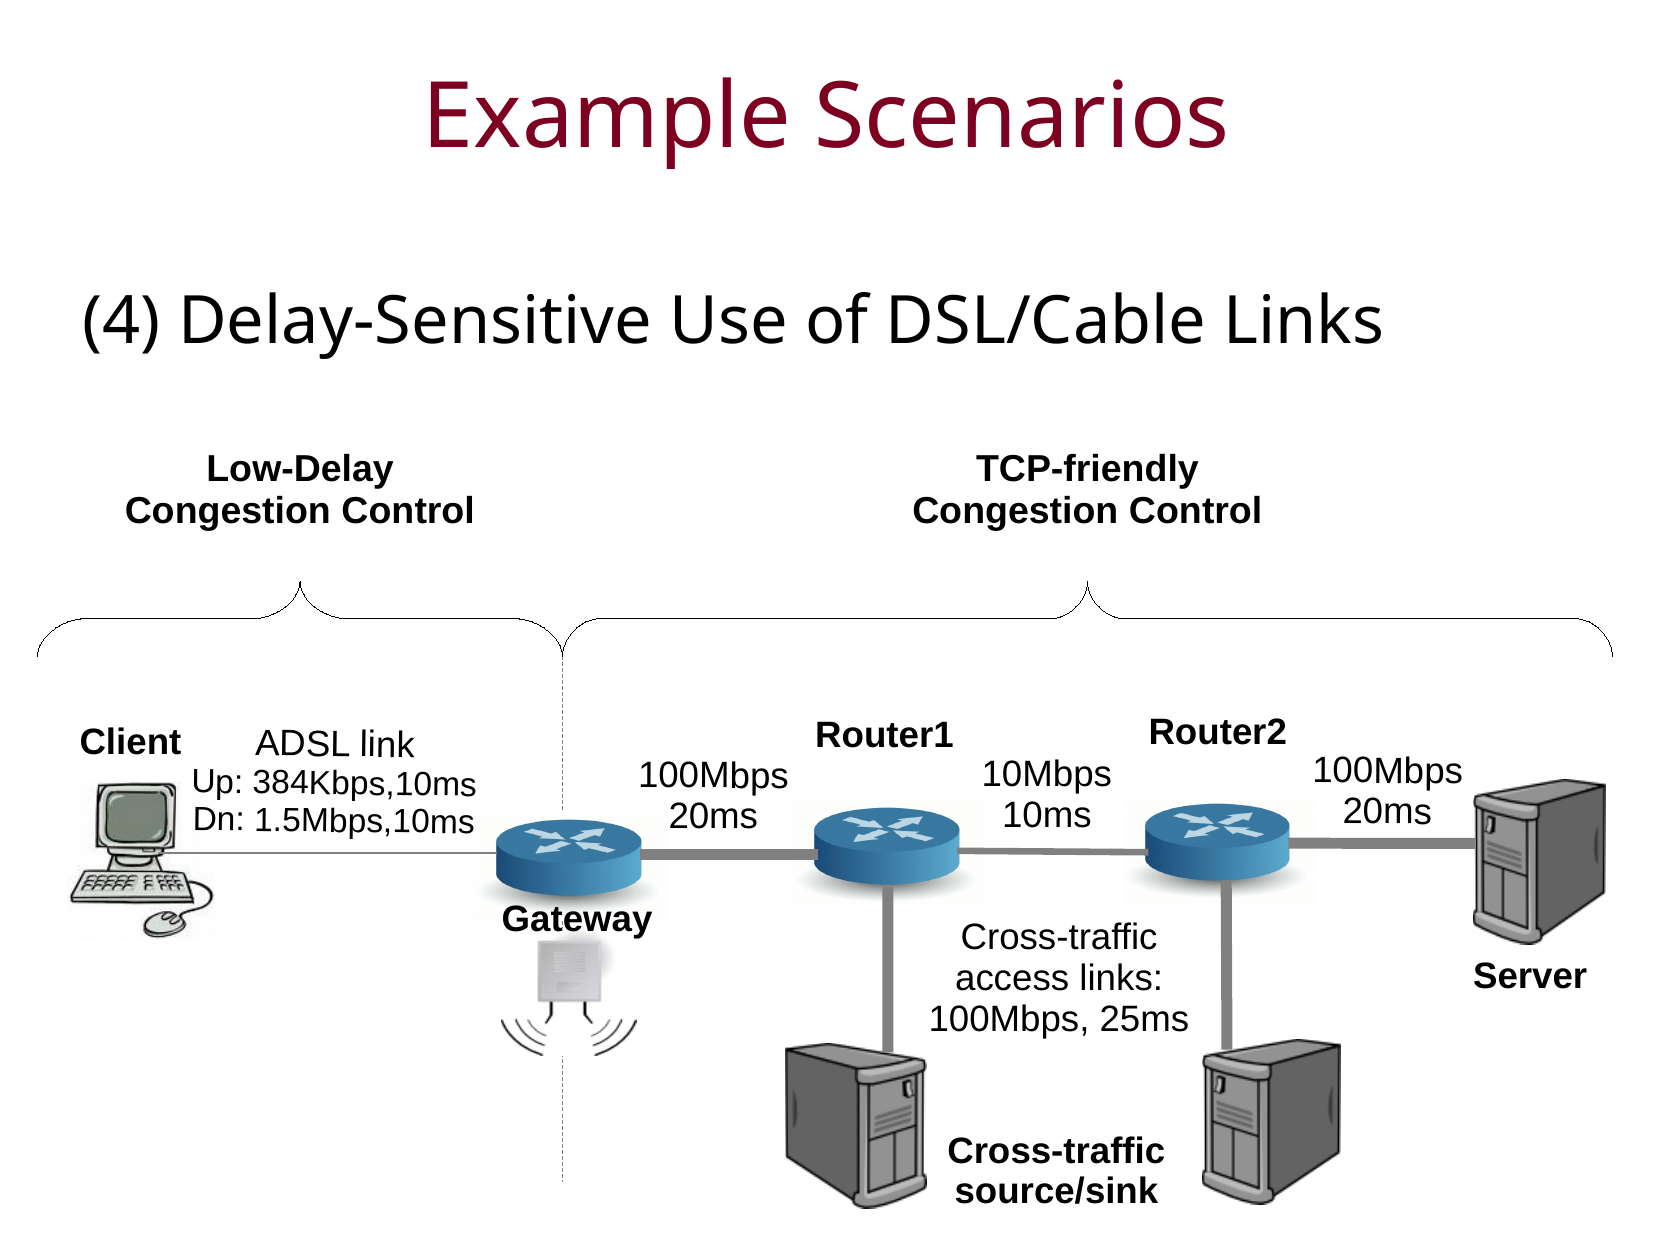

# Example Scenarios
(4) Delay-Sensitive Use of DSL/Cable Links
Low-Delay
Congestion Control
TCP-friendly
Congestion Control